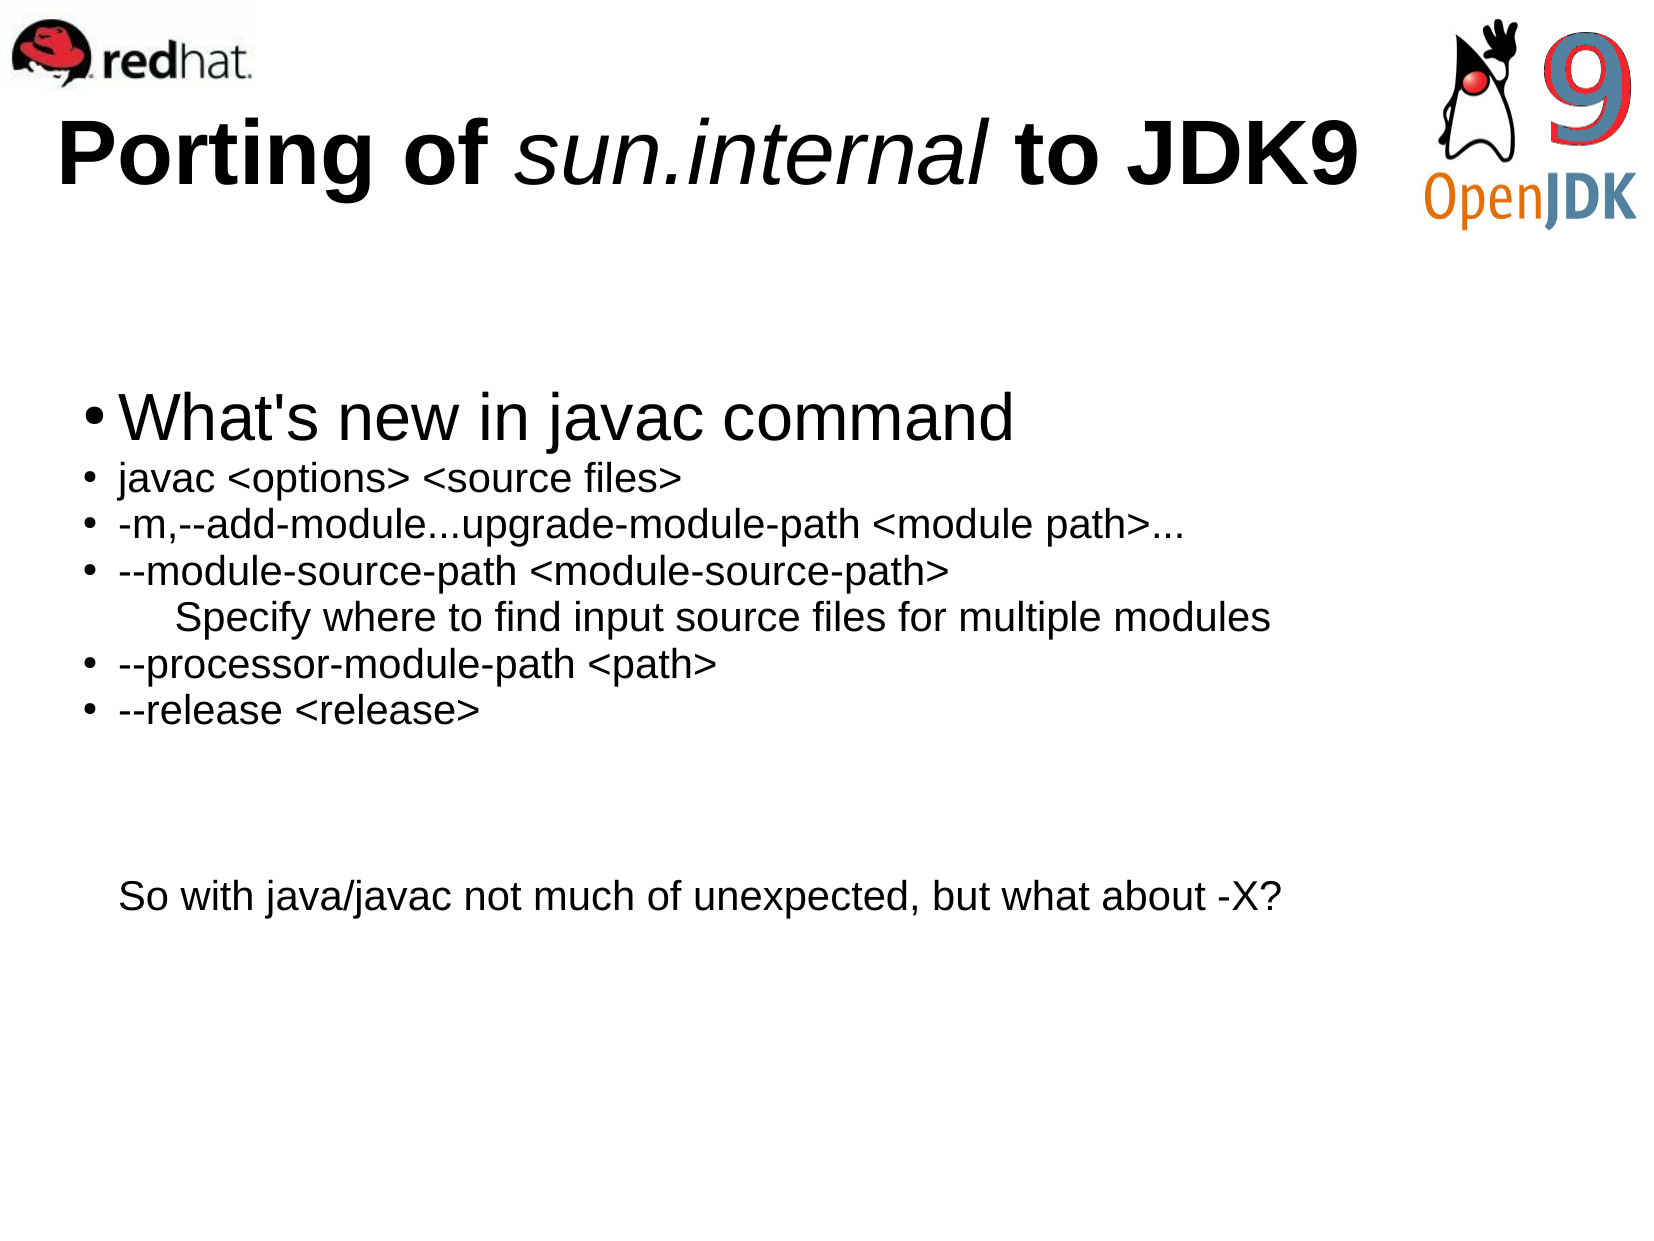

# Porting of sun.internal to JDK9
What's new in javac command
javac <options> <source files>
-m,--add-module...upgrade-module-path <module path>...
--module-source-path <module-source-path>
 Specify where to find input source files for multiple modules
--processor-module-path <path>
--release <release>
So with java/javac not much of unexpected, but what about -X?